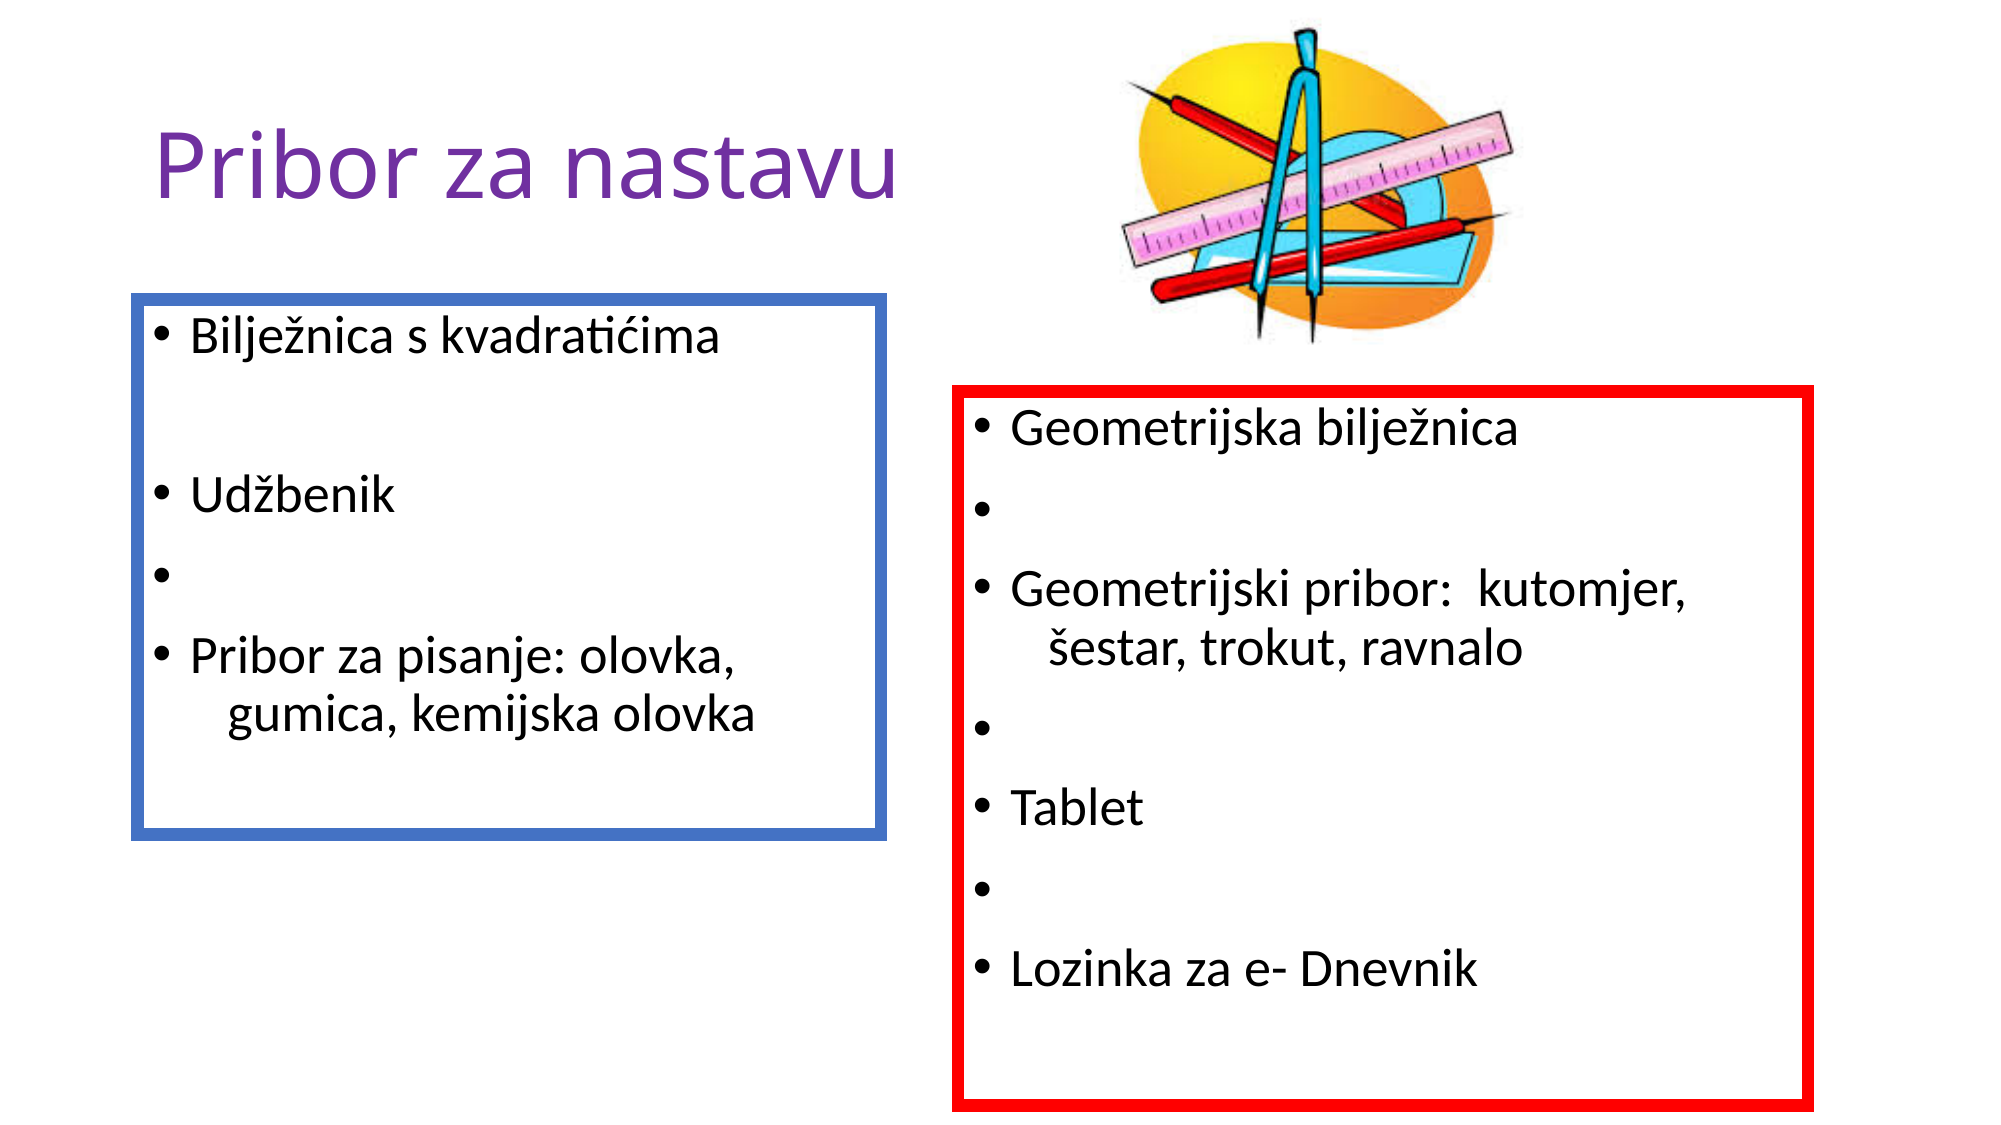

# Pribor za nastavu
Bilježnica s kvadratićima
Udžbenik
Pribor za pisanje: olovka, gumica, kemijska olovka
Geometrijska bilježnica
Geometrijski pribor: kutomjer, šestar, trokut, ravnalo
Tablet
Lozinka za e- Dnevnik